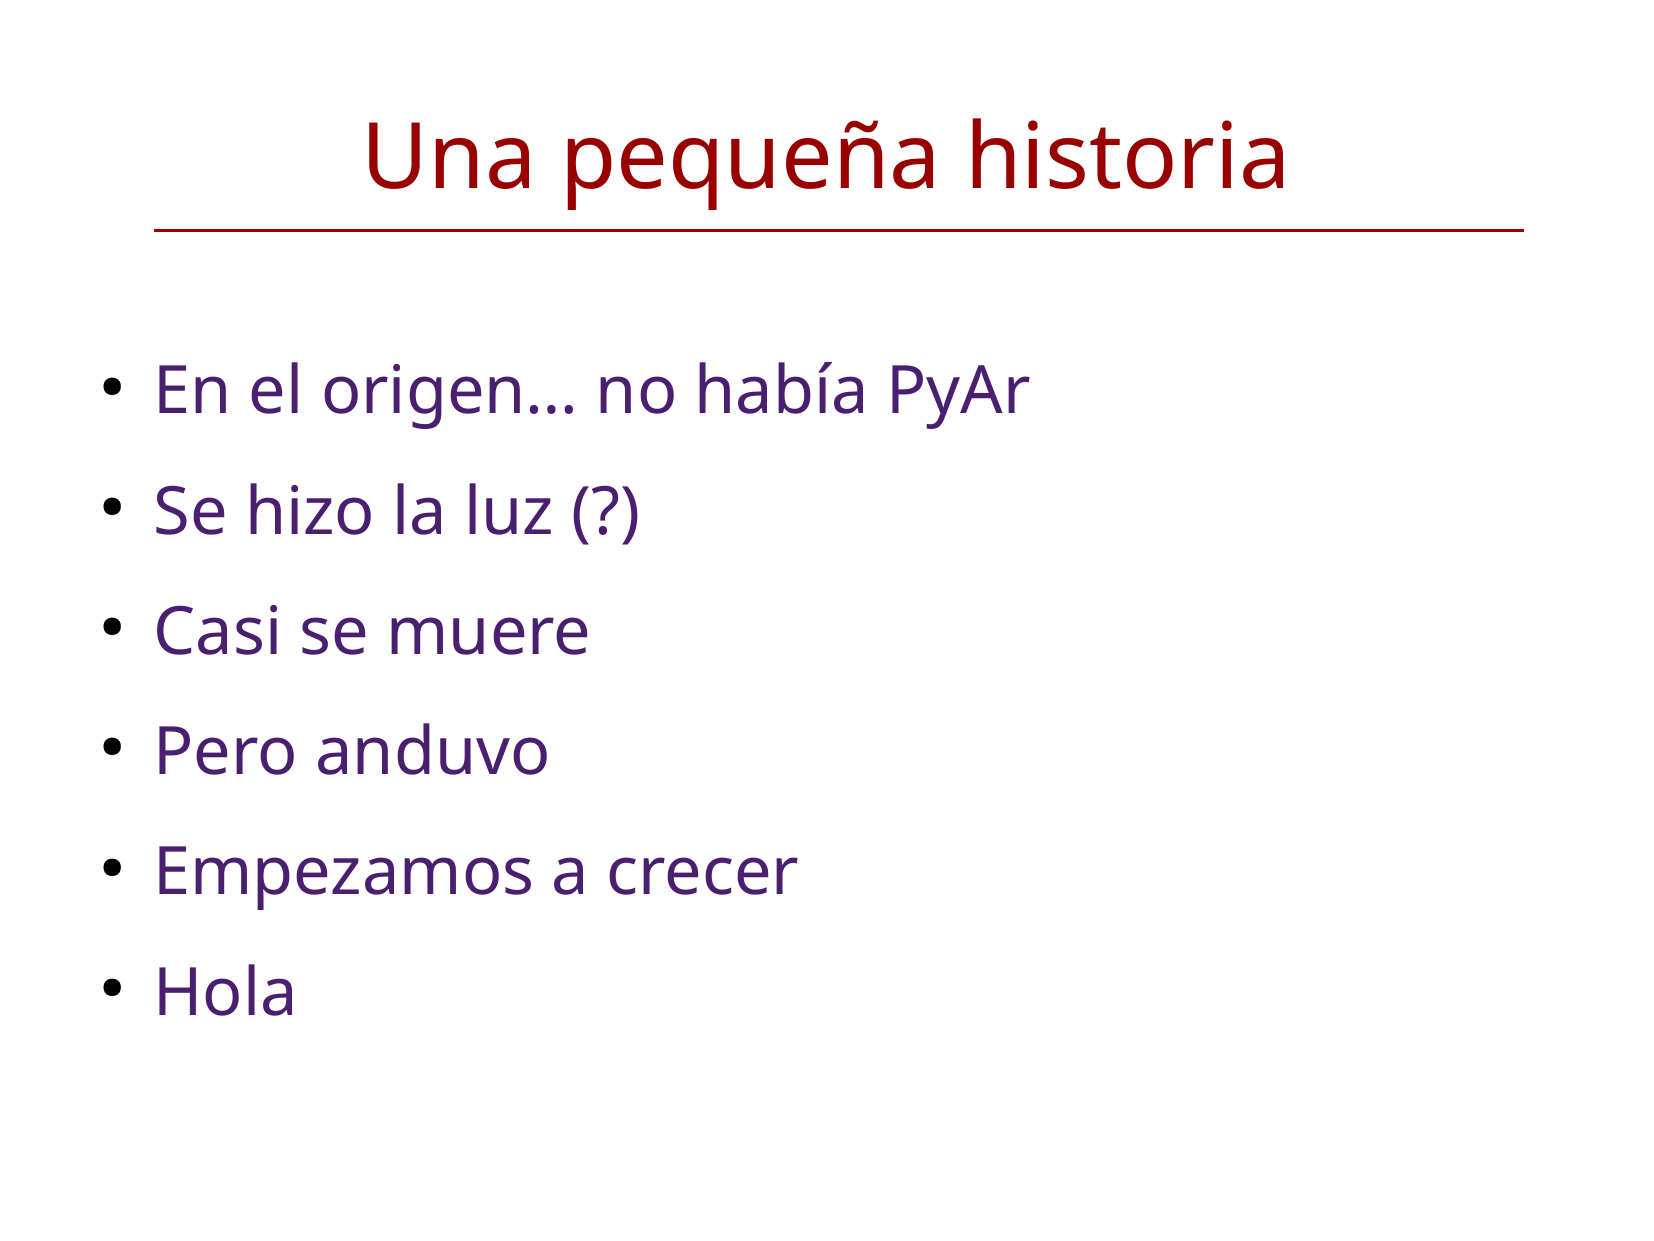

# Una pequeña historia
En el origen… no había PyAr
Se hizo la luz (?)
Casi se muere
Pero anduvo
Empezamos a crecer
Hola